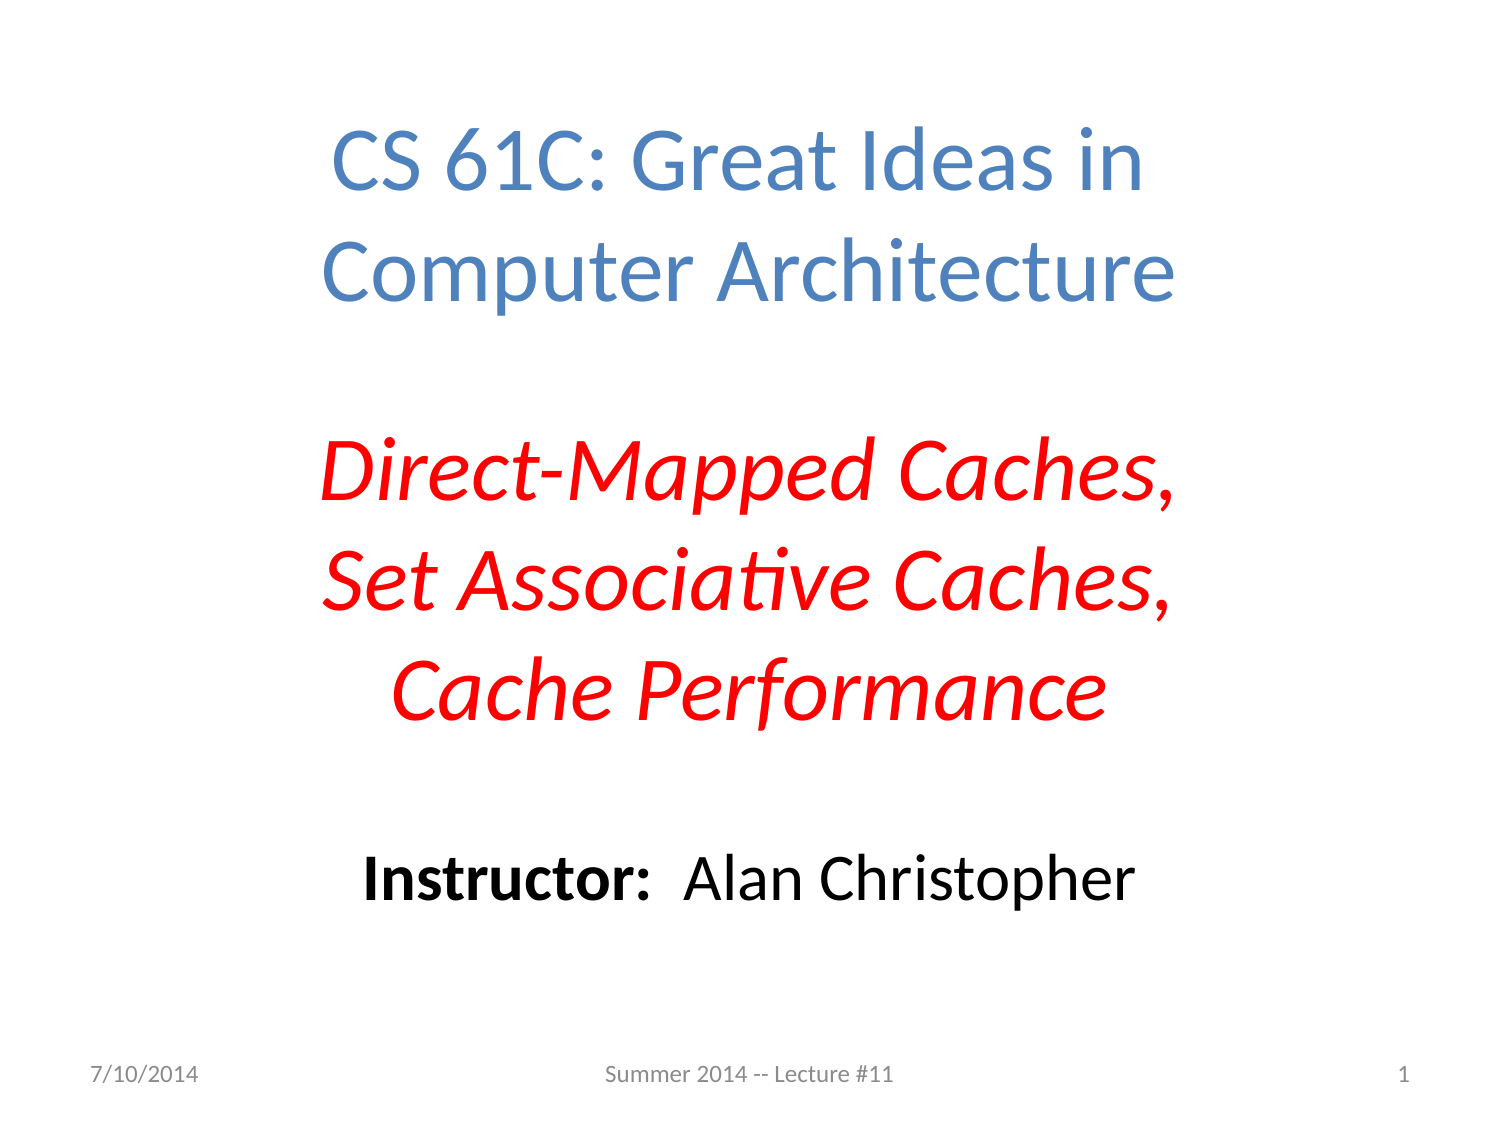

CS 61C: Great Ideas in
Computer Architecture
Direct-Mapped Caches,
Set Associative Caches,
Cache Performance
# Instructor: Alan Christopher
7/10/2014
Summer 2014 -- Lecture #11